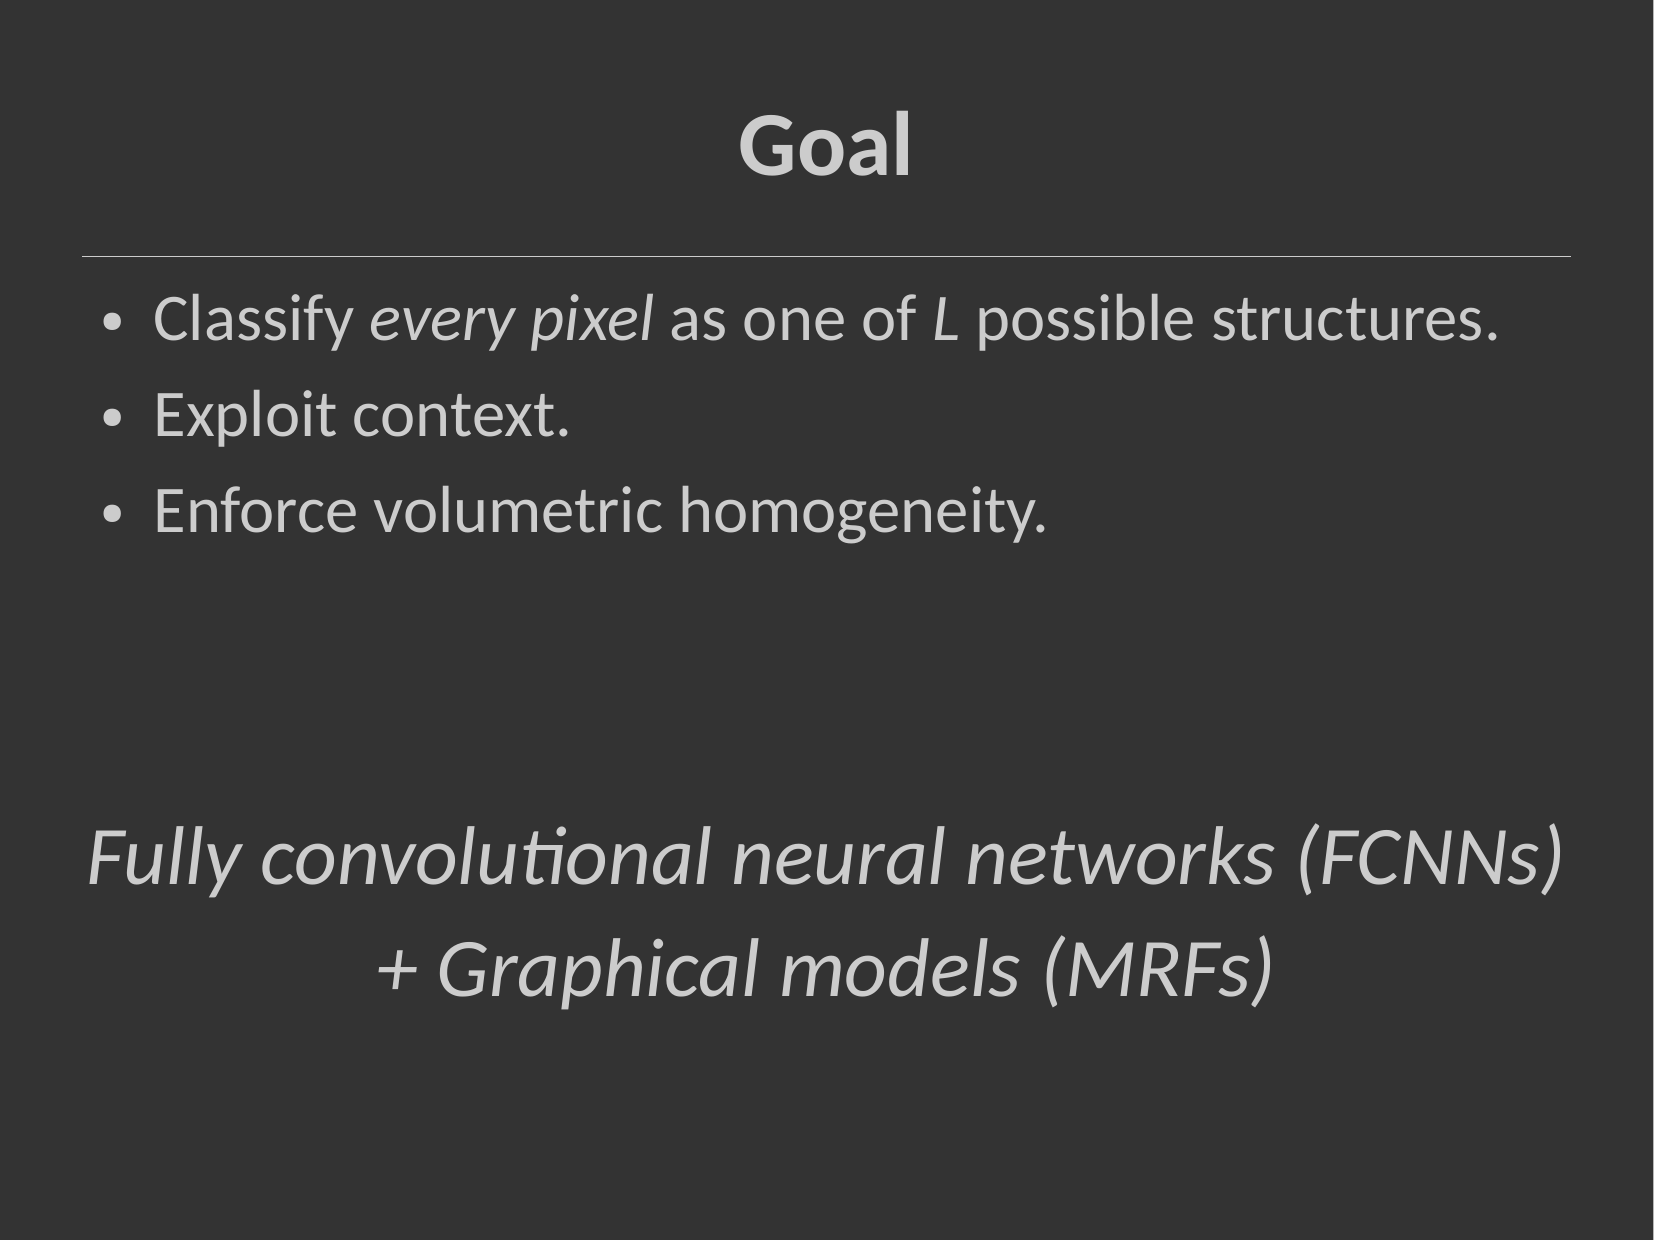

# Goal
Classify every pixel as one of L possible structures.
Exploit context.
Enforce volumetric homogeneity.
Fully convolutional neural networks (FCNNs)
+ Graphical models (MRFs)